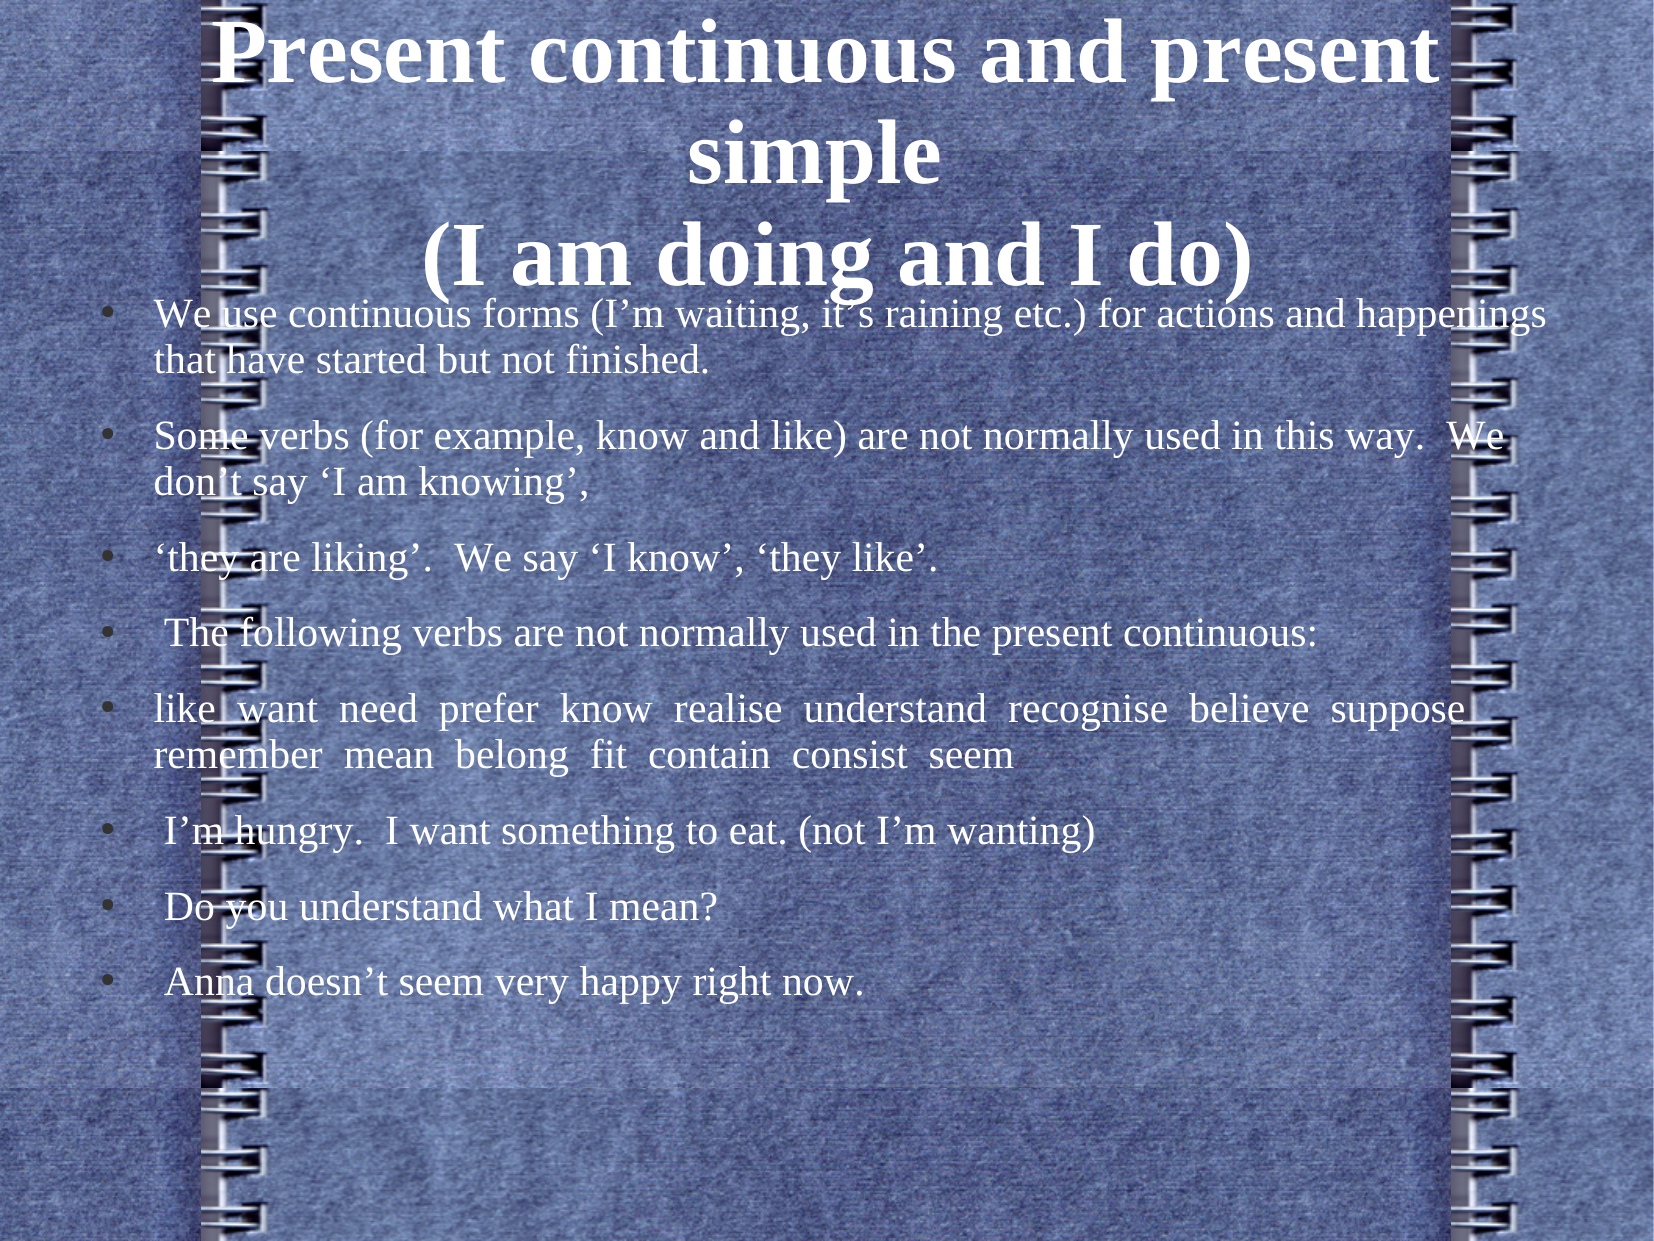

# Present continuous and present simple (I am doing and I do)
We use continuous forms (I’m waiting, it’s raining etc.) for actions and happenings that have started but not finished.
Some verbs (for example, know and like) are not normally used in this way. We don’t say ‘I am knowing’,
‘they are liking’. We say ‘I know’, ‘they like’.
 The following verbs are not normally used in the present continuous:
like want need prefer know realise understand recognise believe suppose remember mean belong fit contain consist seem
 I’m hungry. I want something to eat. (not I’m wanting)
 Do you understand what I mean?
 Anna doesn’t seem very happy right now.